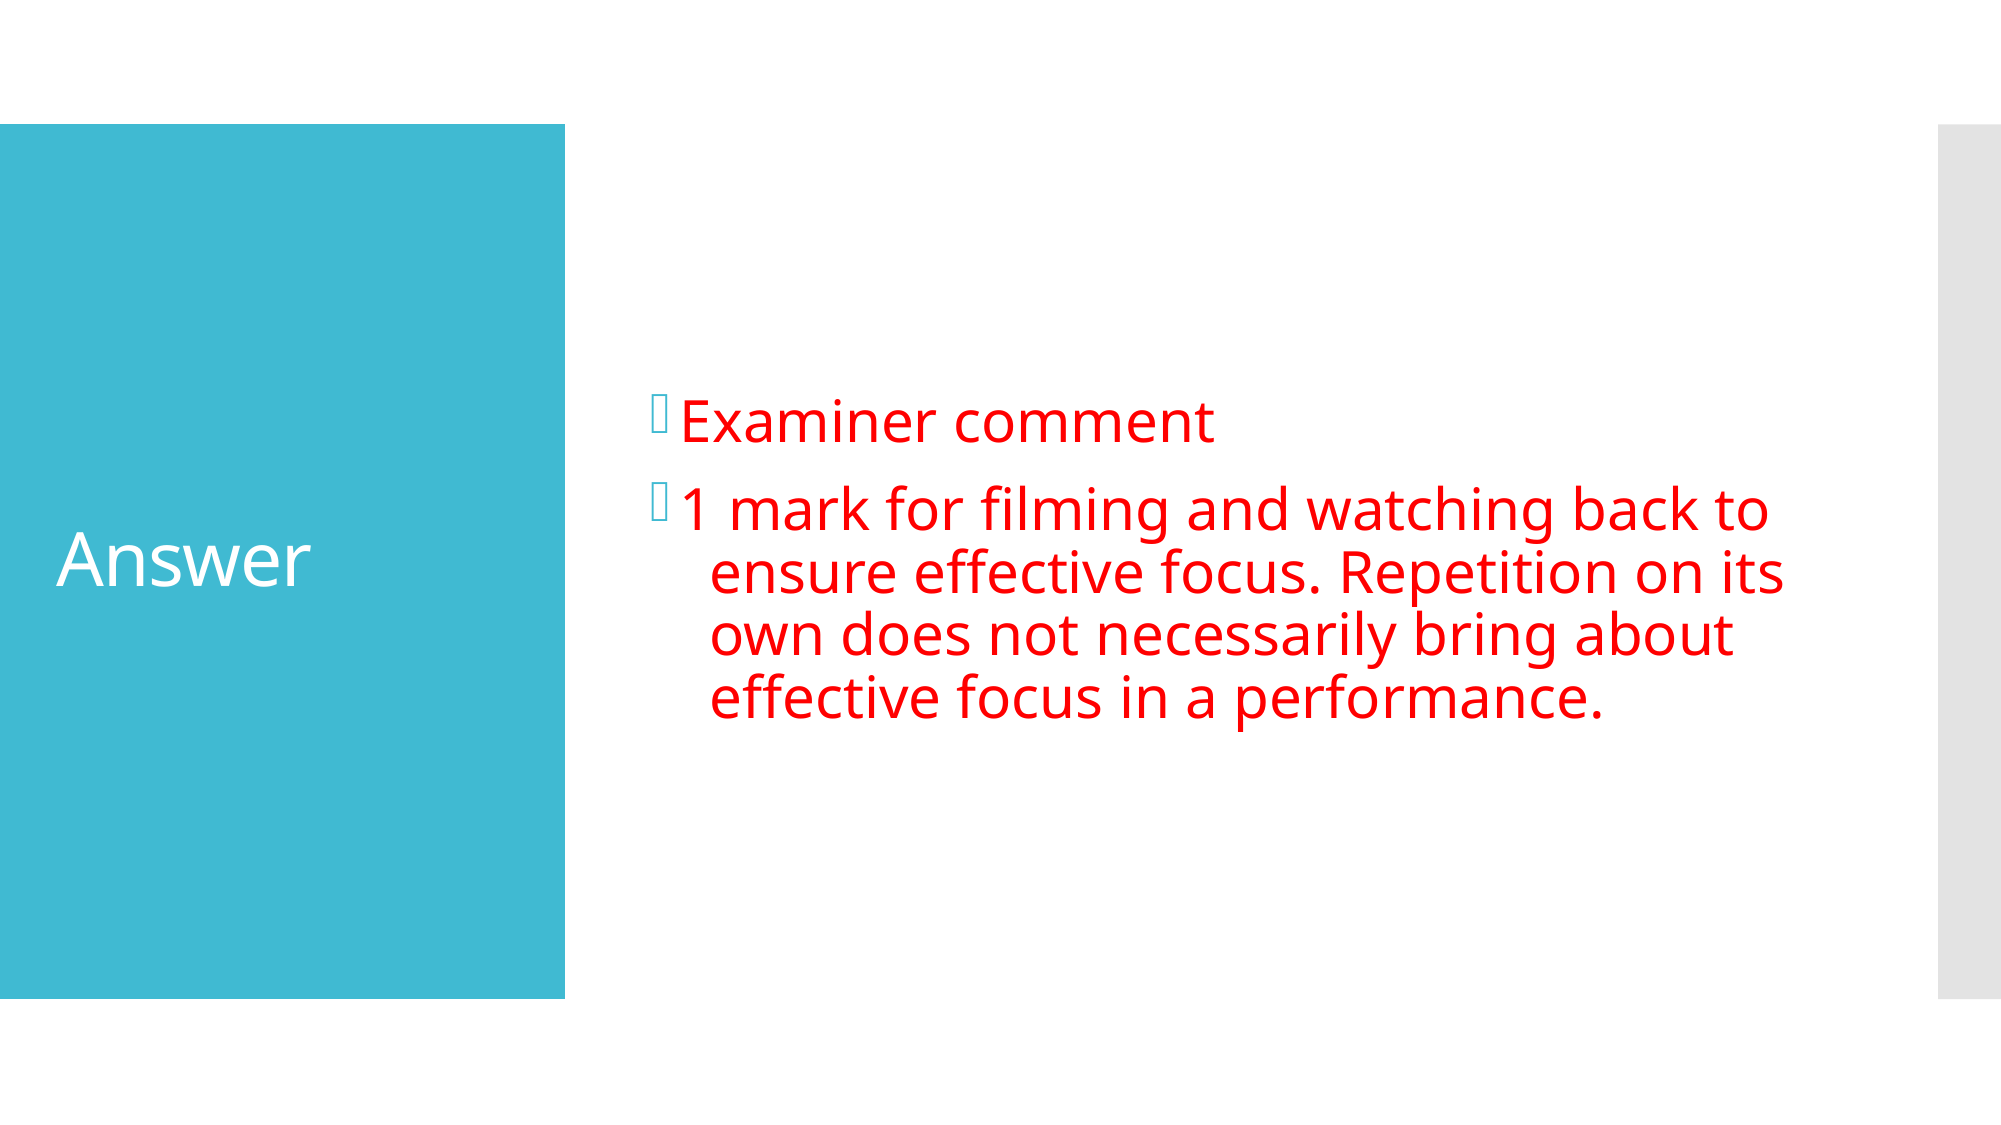

Examiner comment
1 mark for filming and watching back to ensure effective focus. Repetition on its own does not necessarily bring about effective focus in a performance.
# Answer